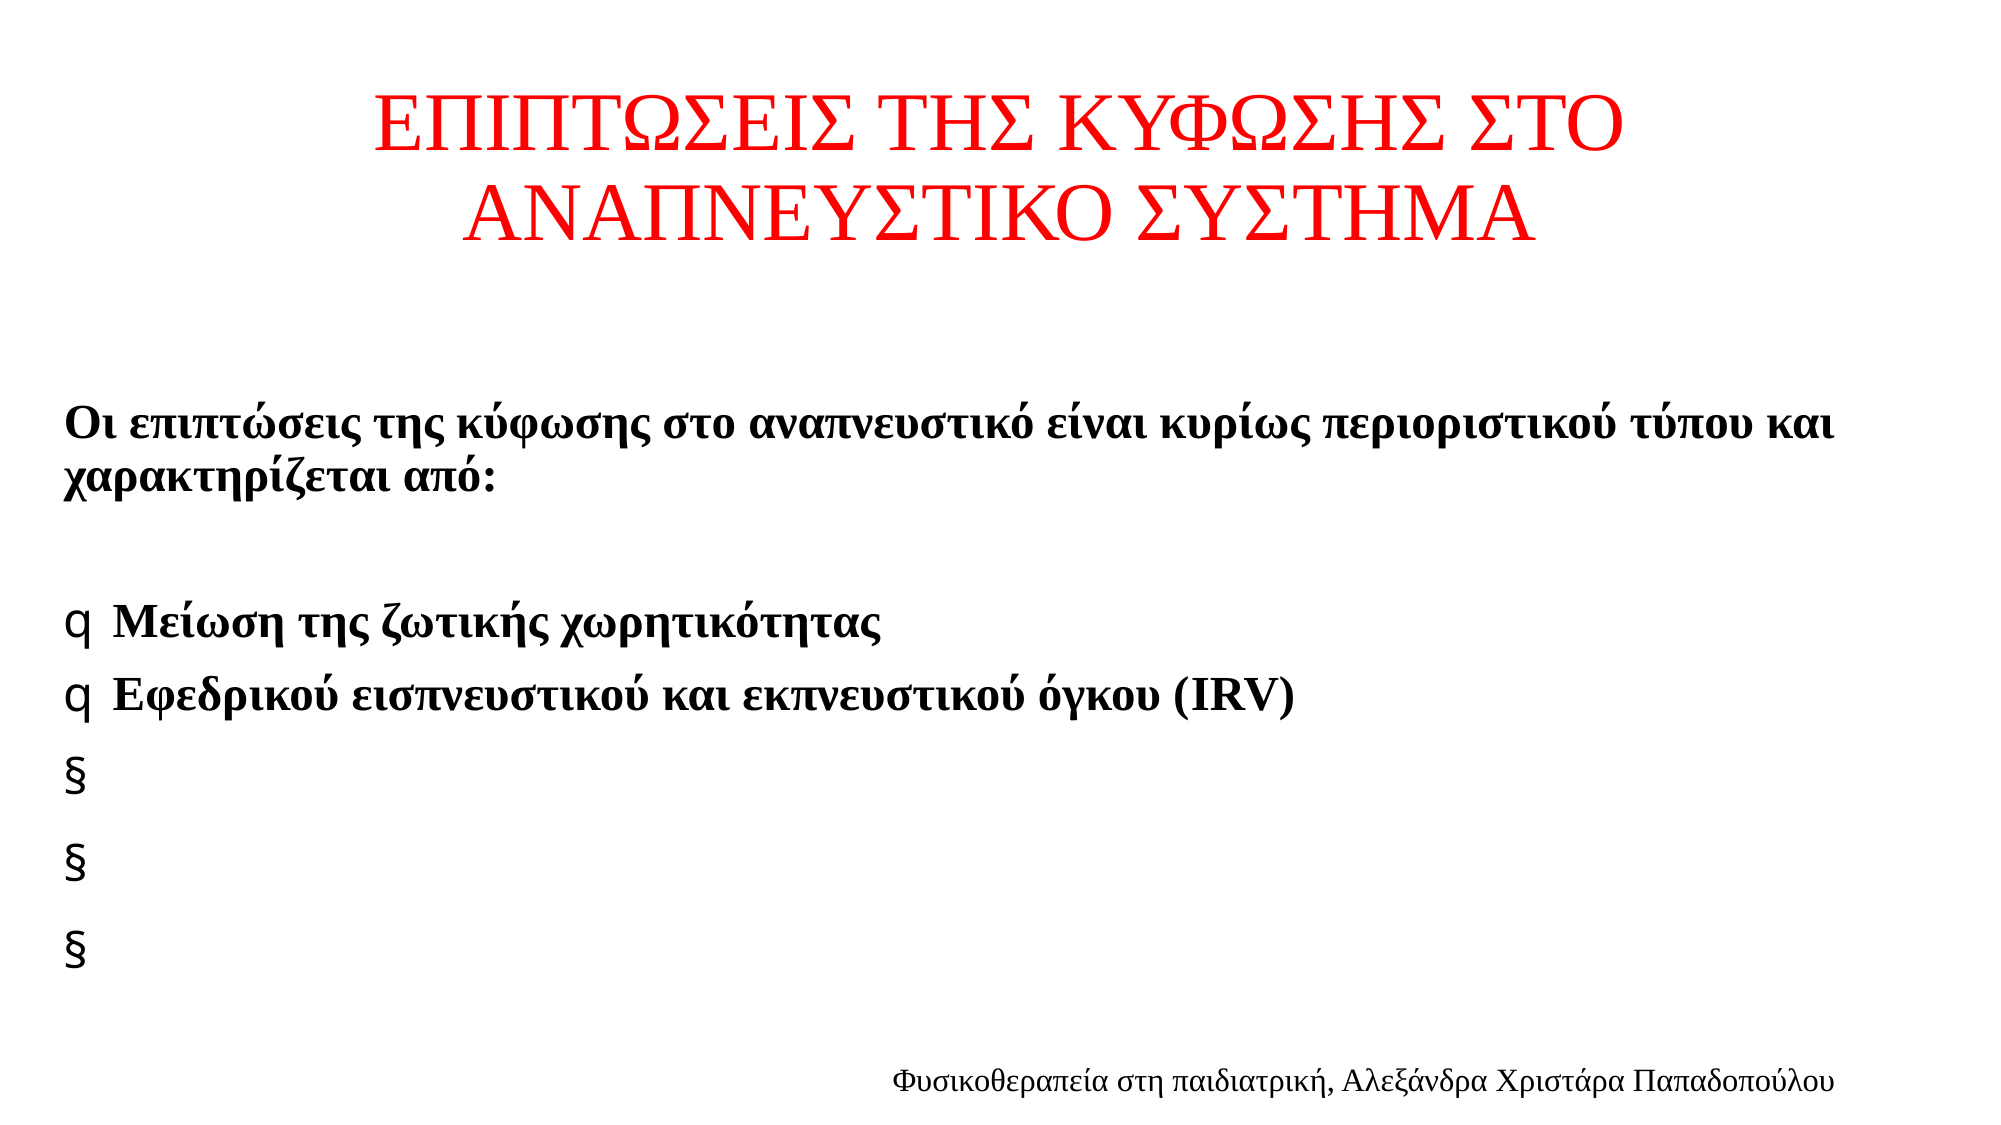

# ΕΠΙΠΤΩΣΕΙΣ ΤΗΣ ΚΥΦΩΣΗΣ ΣΤΟ ΑΝΑΠΝΕΥΣΤΙΚΟ ΣΥΣΤΗΜΑ
Οι επιπτώσεις της κύφωσης στο αναπνευστικό είναι κυρίως περιοριστικού τύπου και χαρακτηρίζεται από:
 Μείωση της ζωτικής χωρητικότητας
 Εφεδρικού εισπνευστικού και εκπνευστικού όγκου (IRV)
Φυσικοθεραπεία στη παιδιατρική, Αλεξάνδρα Χριστάρα Παπαδοπούλου